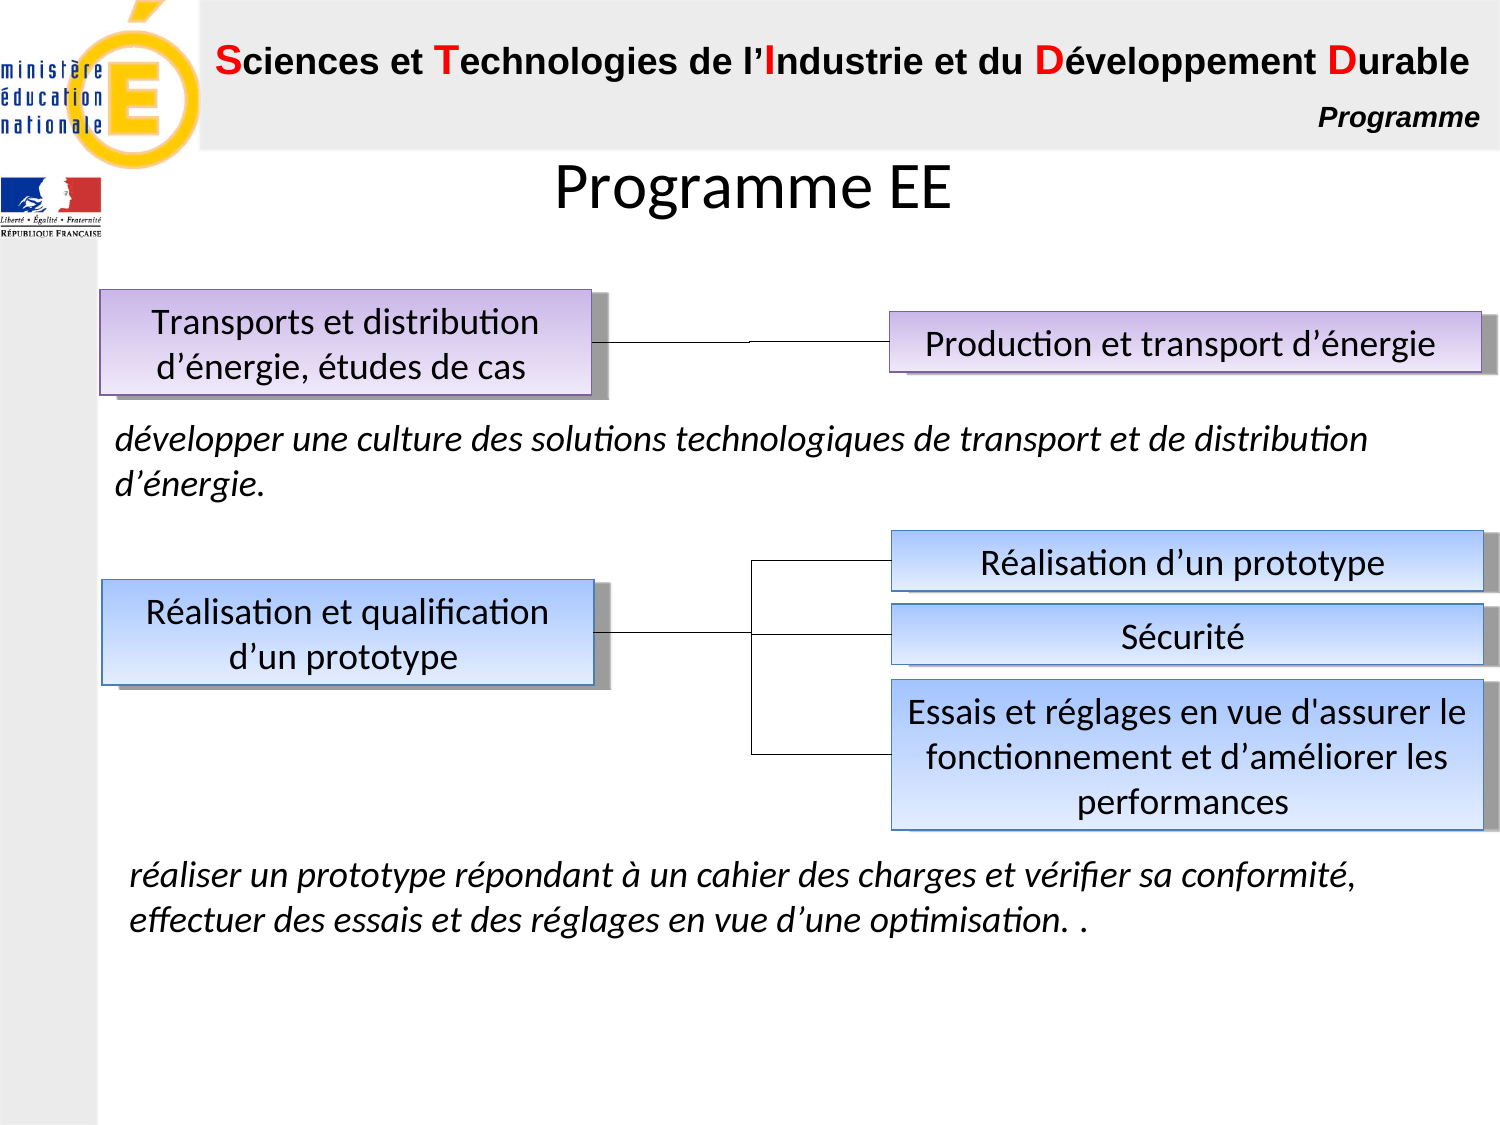

# Programme EE
Transports et distribution d’énergie, études de cas
Production et transport d’énergie
développer une culture des solutions technologiques de transport et de distribution d’énergie.
Réalisation d’un prototype
Sécurité
Essais et réglages en vue d'assurer le fonctionnement et d’améliorer les performances
Réalisation et qualification d’un prototype
réaliser un prototype répondant à un cahier des charges et vérifier sa conformité, effectuer des essais et des réglages en vue d’une optimisation. .